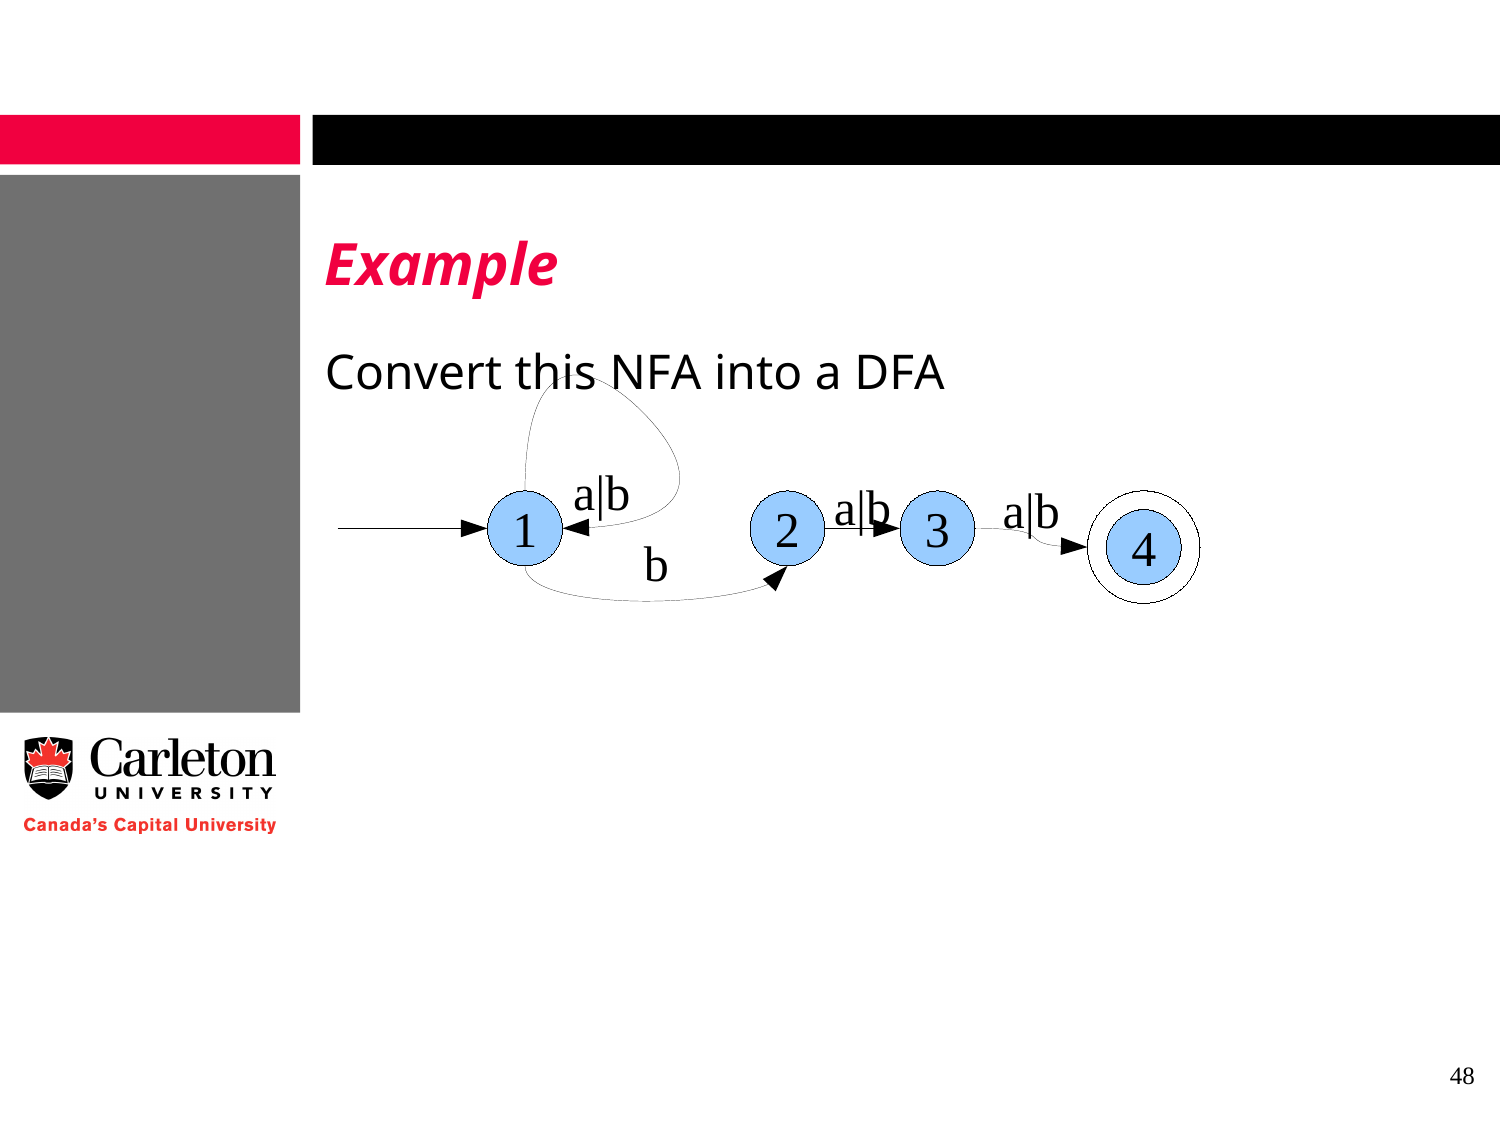

# Example
Convert this NFA into a DFA
1
3
2
3
4
48